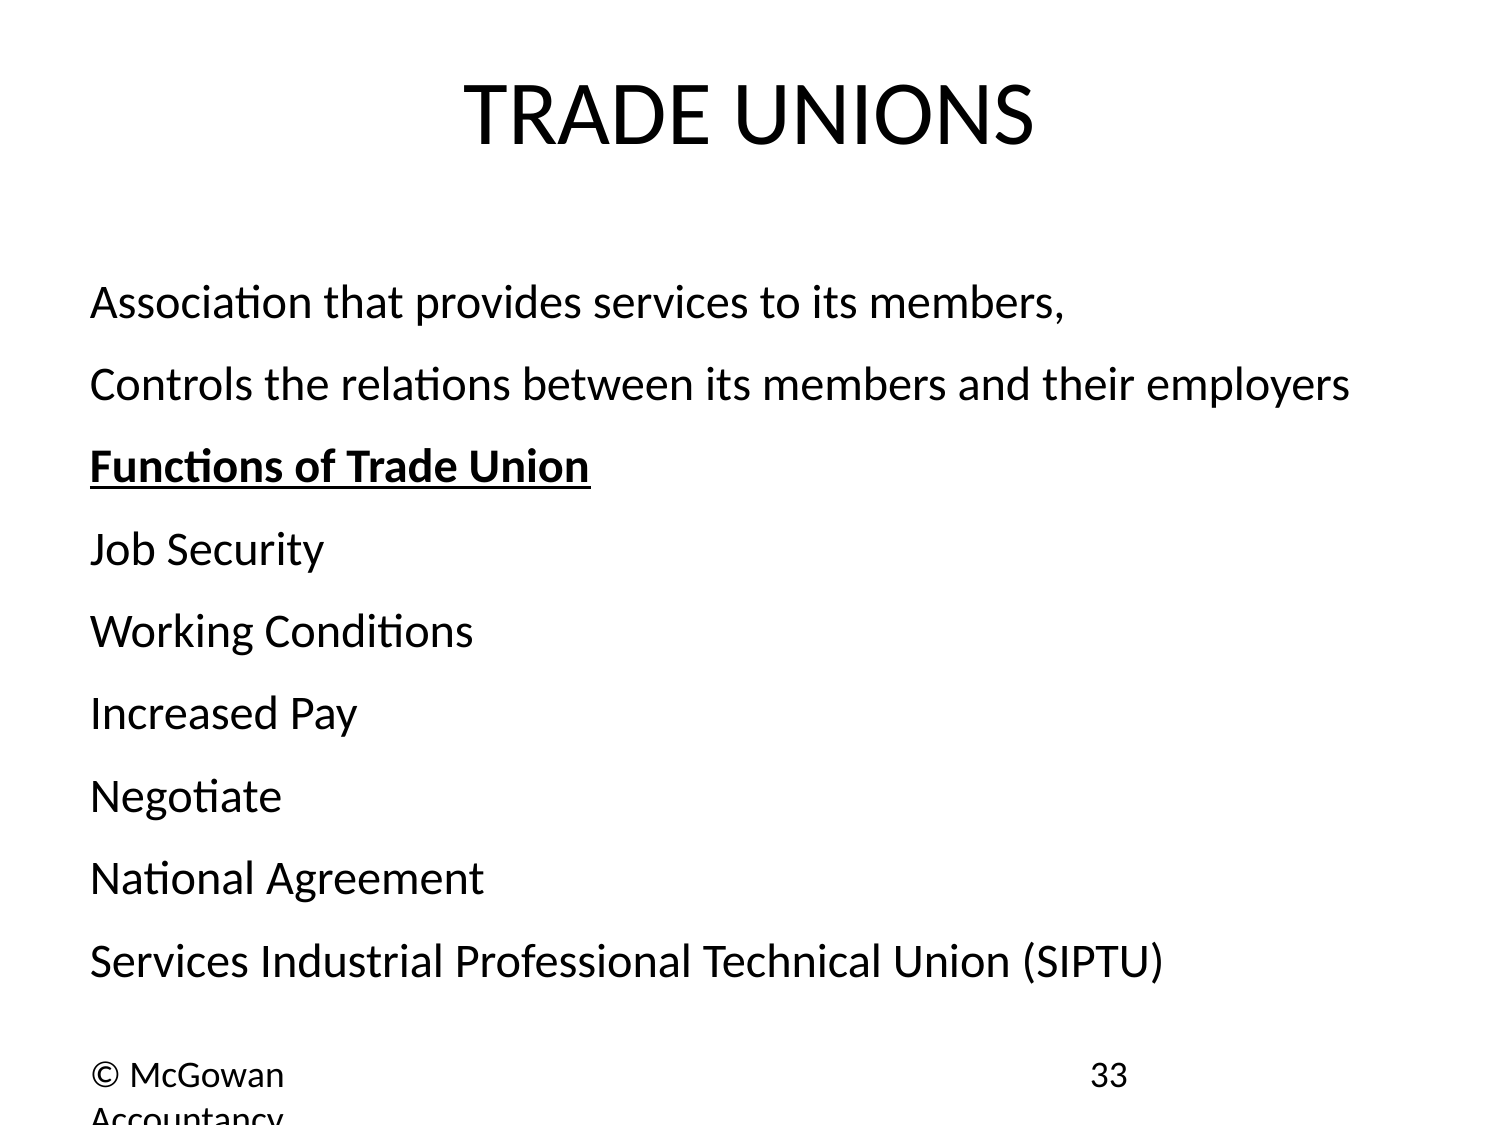

# TRADE UNIONS
Association that provides services to its members,
Controls the relations between its members and their employers
Functions of Trade Union
Job Security
Working Conditions
Increased Pay
Negotiate
National Agreement
Services Industrial Professional Technical Union (SIPTU)
© McGowan Accountancy Services
33